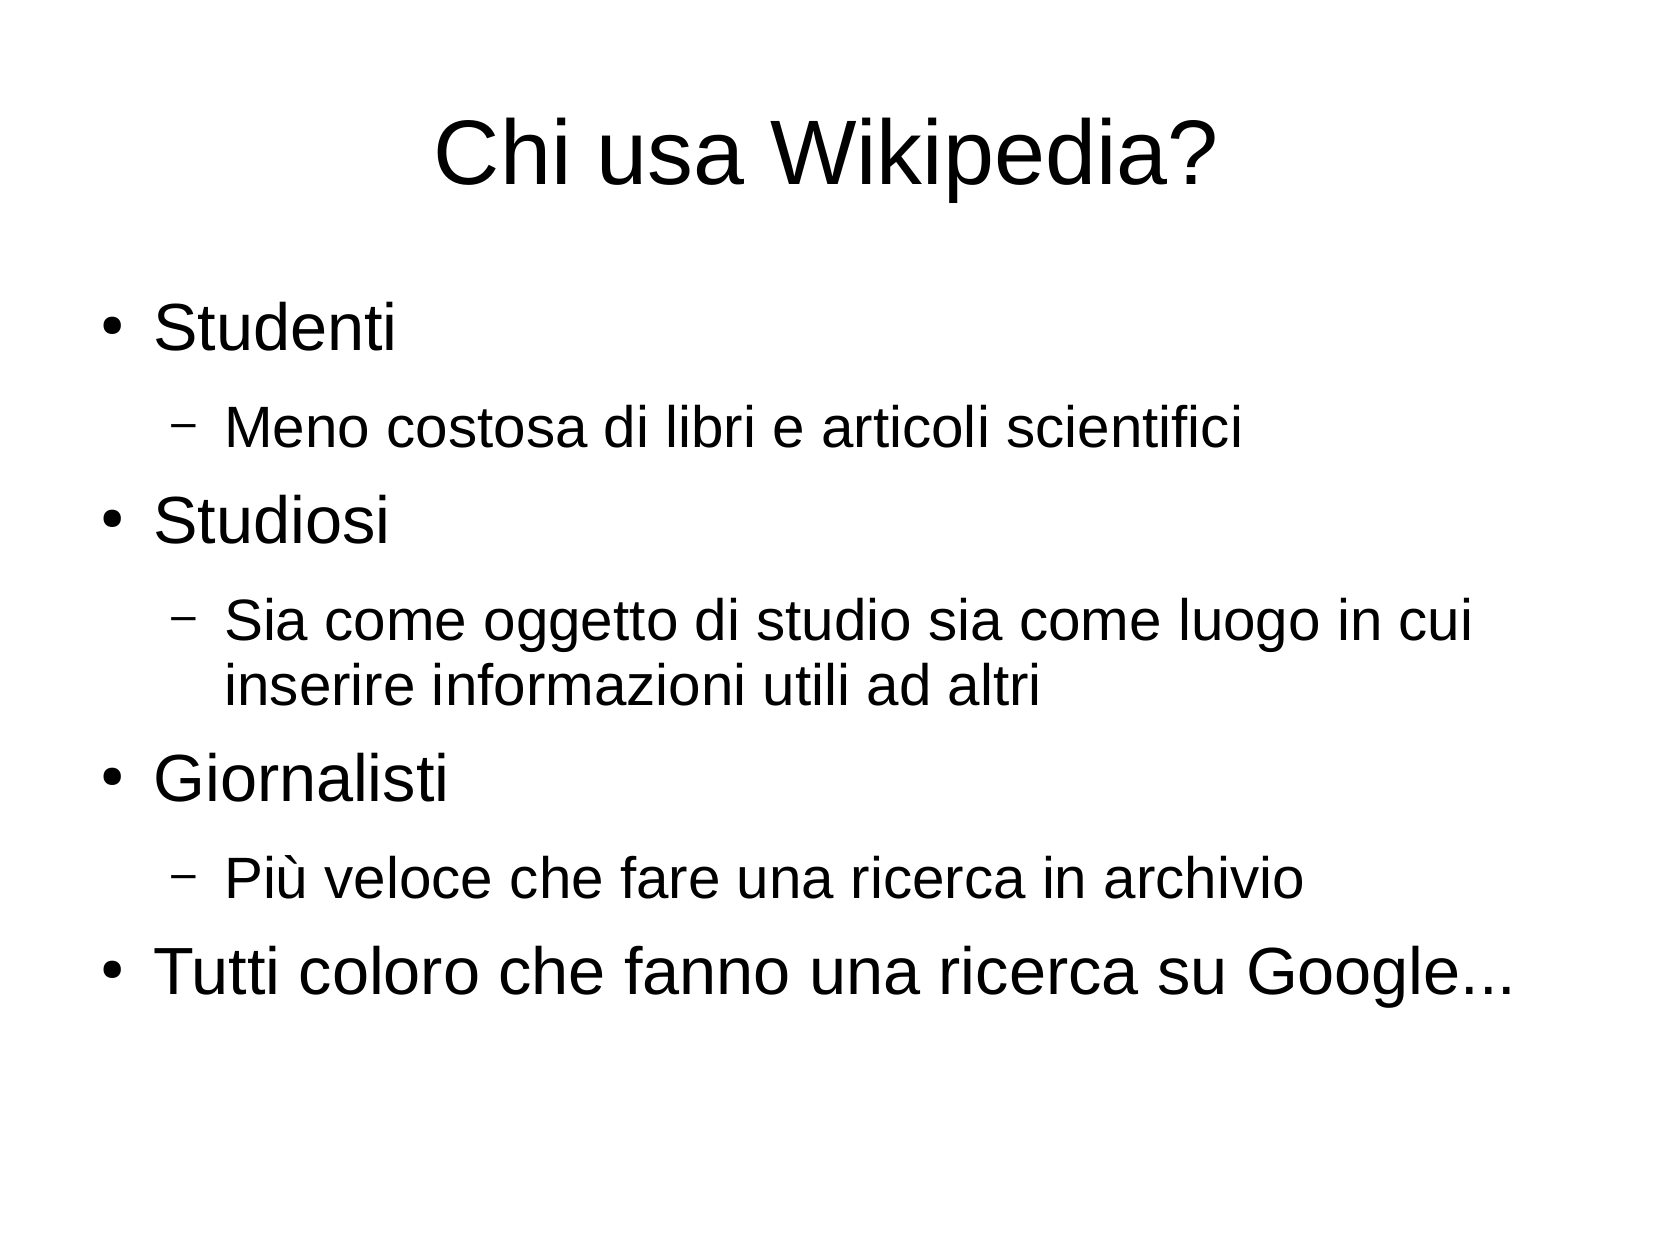

# Chi usa Wikipedia?
Studenti
Meno costosa di libri e articoli scientifici
Studiosi
Sia come oggetto di studio sia come luogo in cui inserire informazioni utili ad altri
Giornalisti
Più veloce che fare una ricerca in archivio
Tutti coloro che fanno una ricerca su Google...